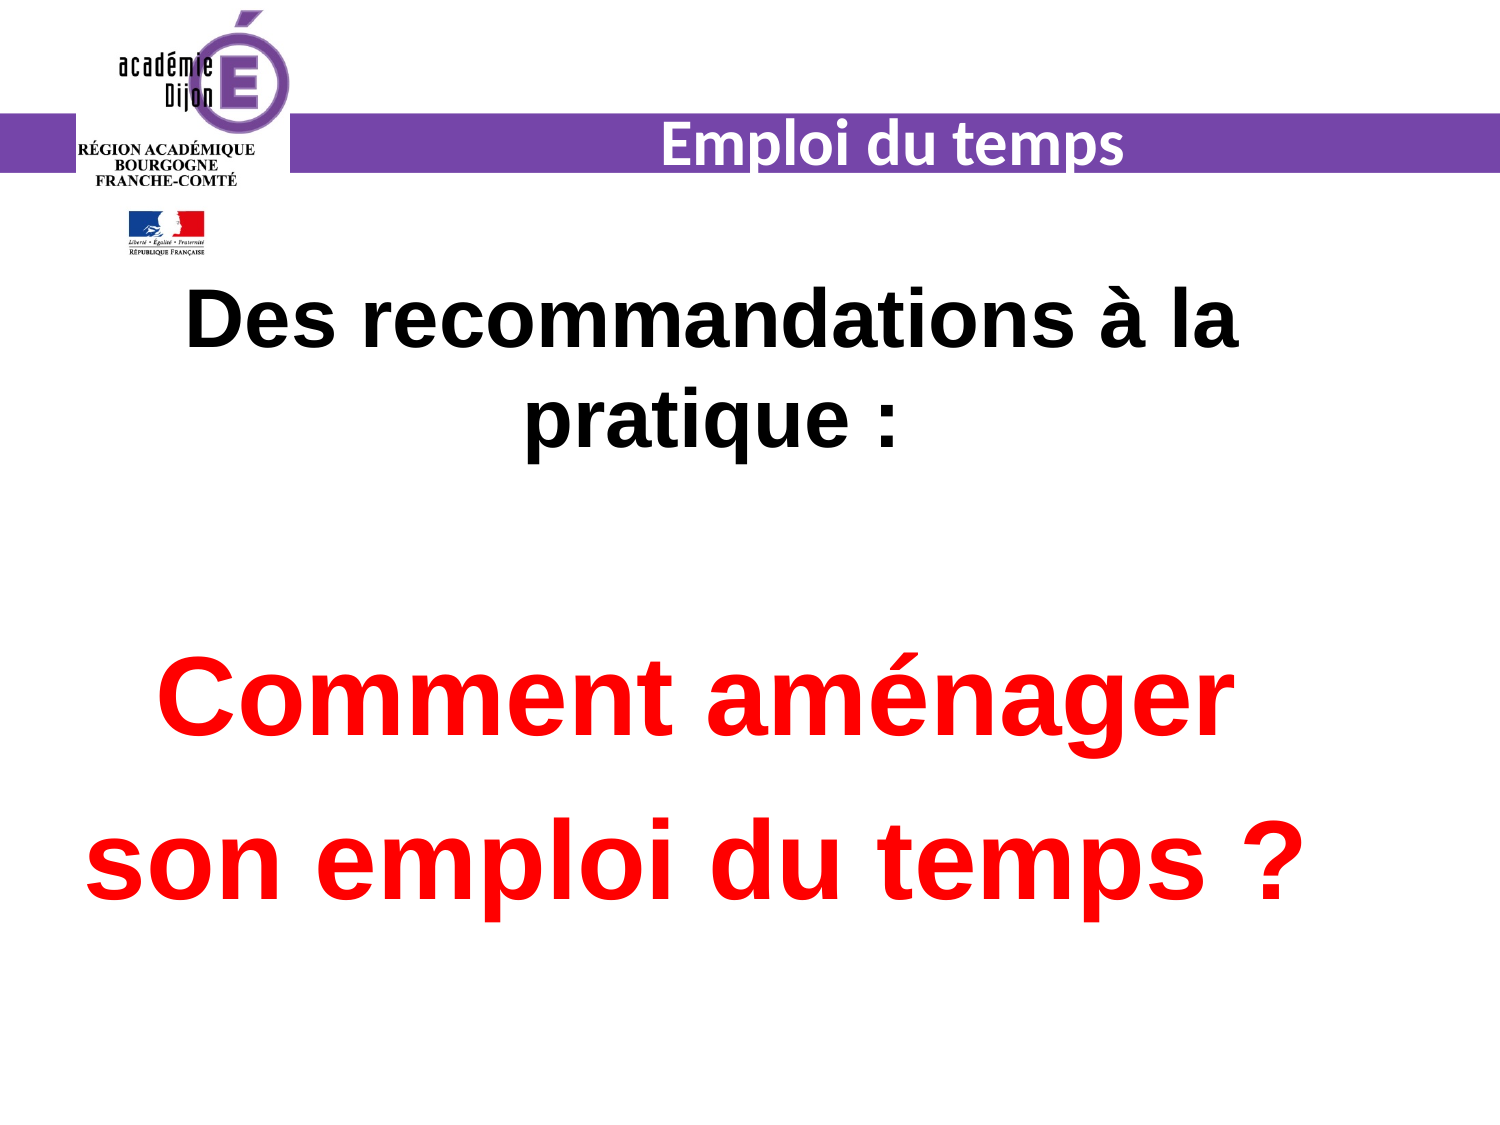

# Emploi du temps
Des recommandations à la pratique :
Comment aménager
son emploi du temps ?